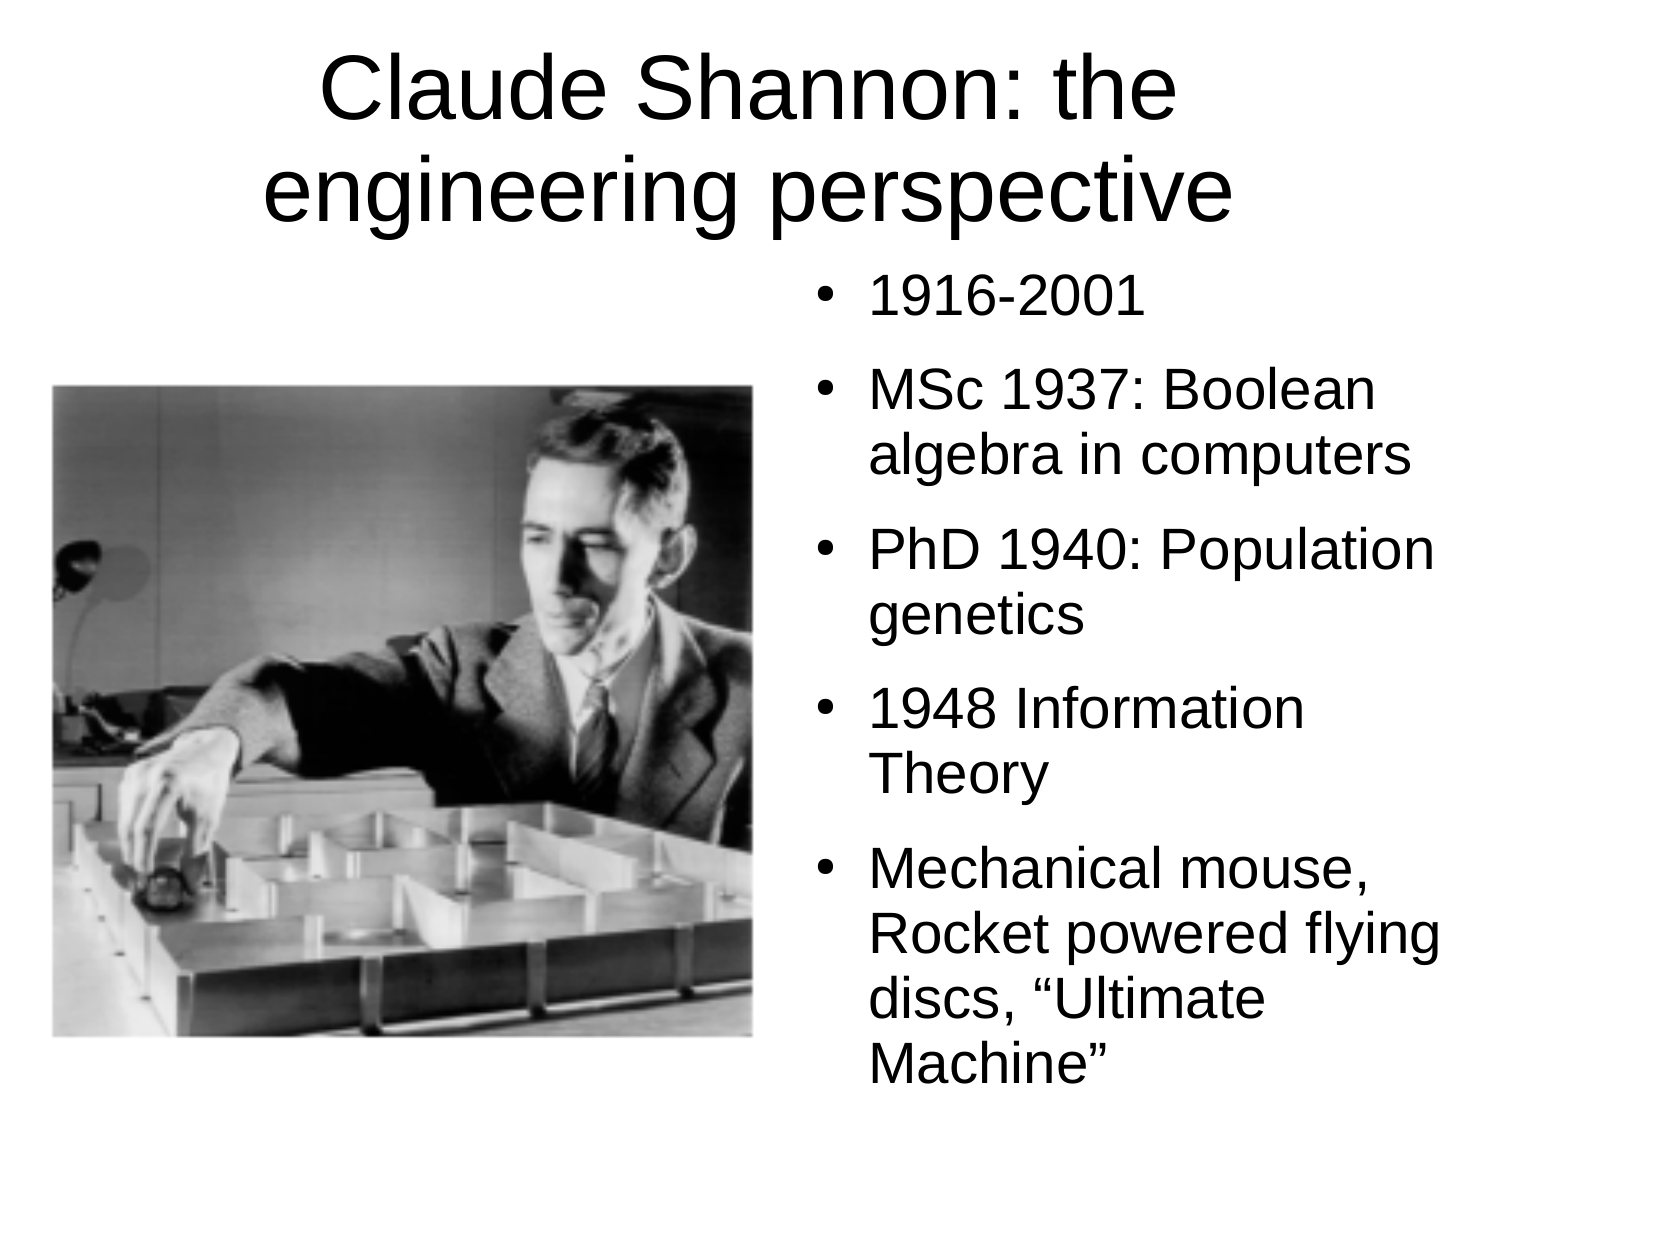

# Claude Shannon: the engineering perspective
1916-2001
MSc 1937: Boolean algebra in computers
PhD 1940: Population genetics
1948 Information Theory
Mechanical mouse, Rocket powered flying discs, “Ultimate Machine”